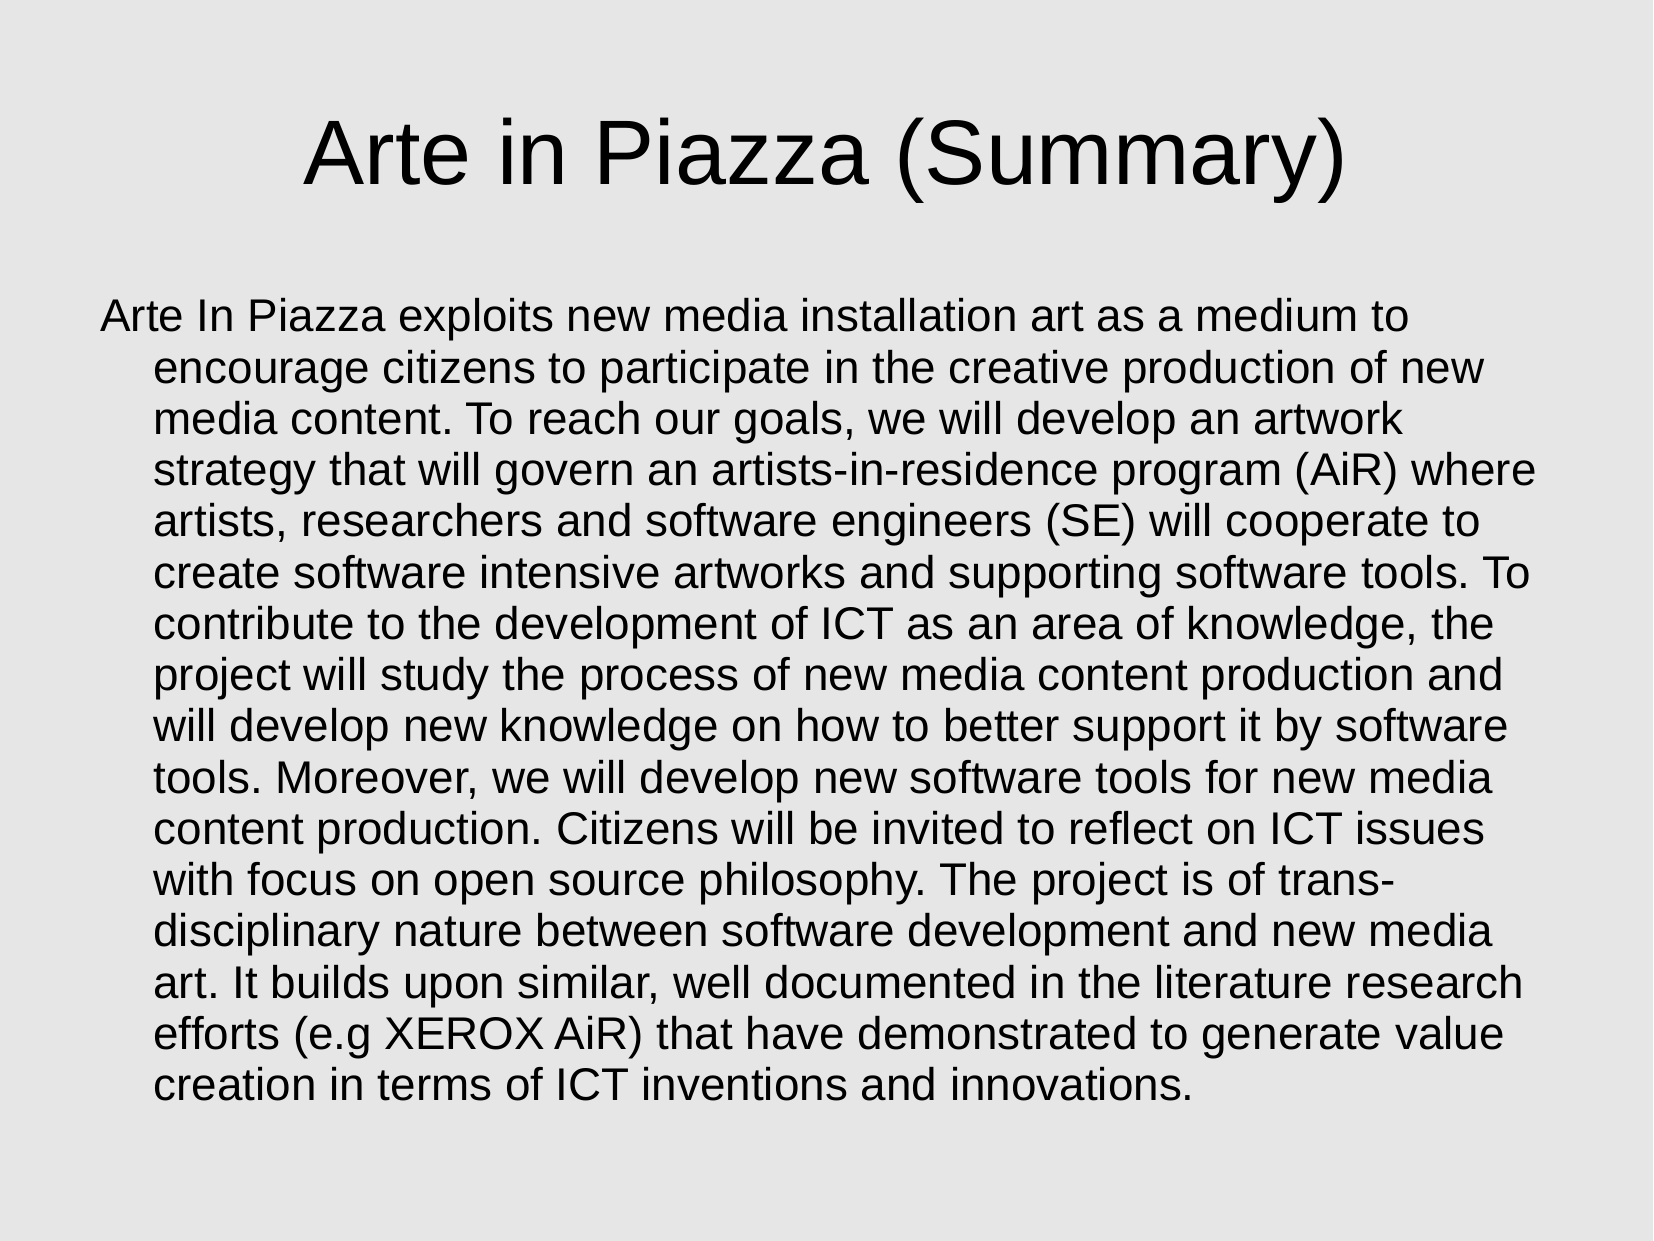

# Arte in Piazza (Summary)
Arte In Piazza exploits new media installation art as a medium to encourage citizens to participate in the creative production of new media content. To reach our goals, we will develop an artwork strategy that will govern an artists-in-residence program (AiR) where artists, researchers and software engineers (SE) will cooperate to create software intensive artworks and supporting software tools. To contribute to the development of ICT as an area of knowledge, the project will study the process of new media content production and will develop new knowledge on how to better support it by software tools. Moreover, we will develop new software tools for new media content production. Citizens will be invited to reflect on ICT issues with focus on open source philosophy. The project is of trans-disciplinary nature between software development and new media art. It builds upon similar, well documented in the literature research efforts (e.g XEROX AiR) that have demonstrated to generate value creation in terms of ICT inventions and innovations.